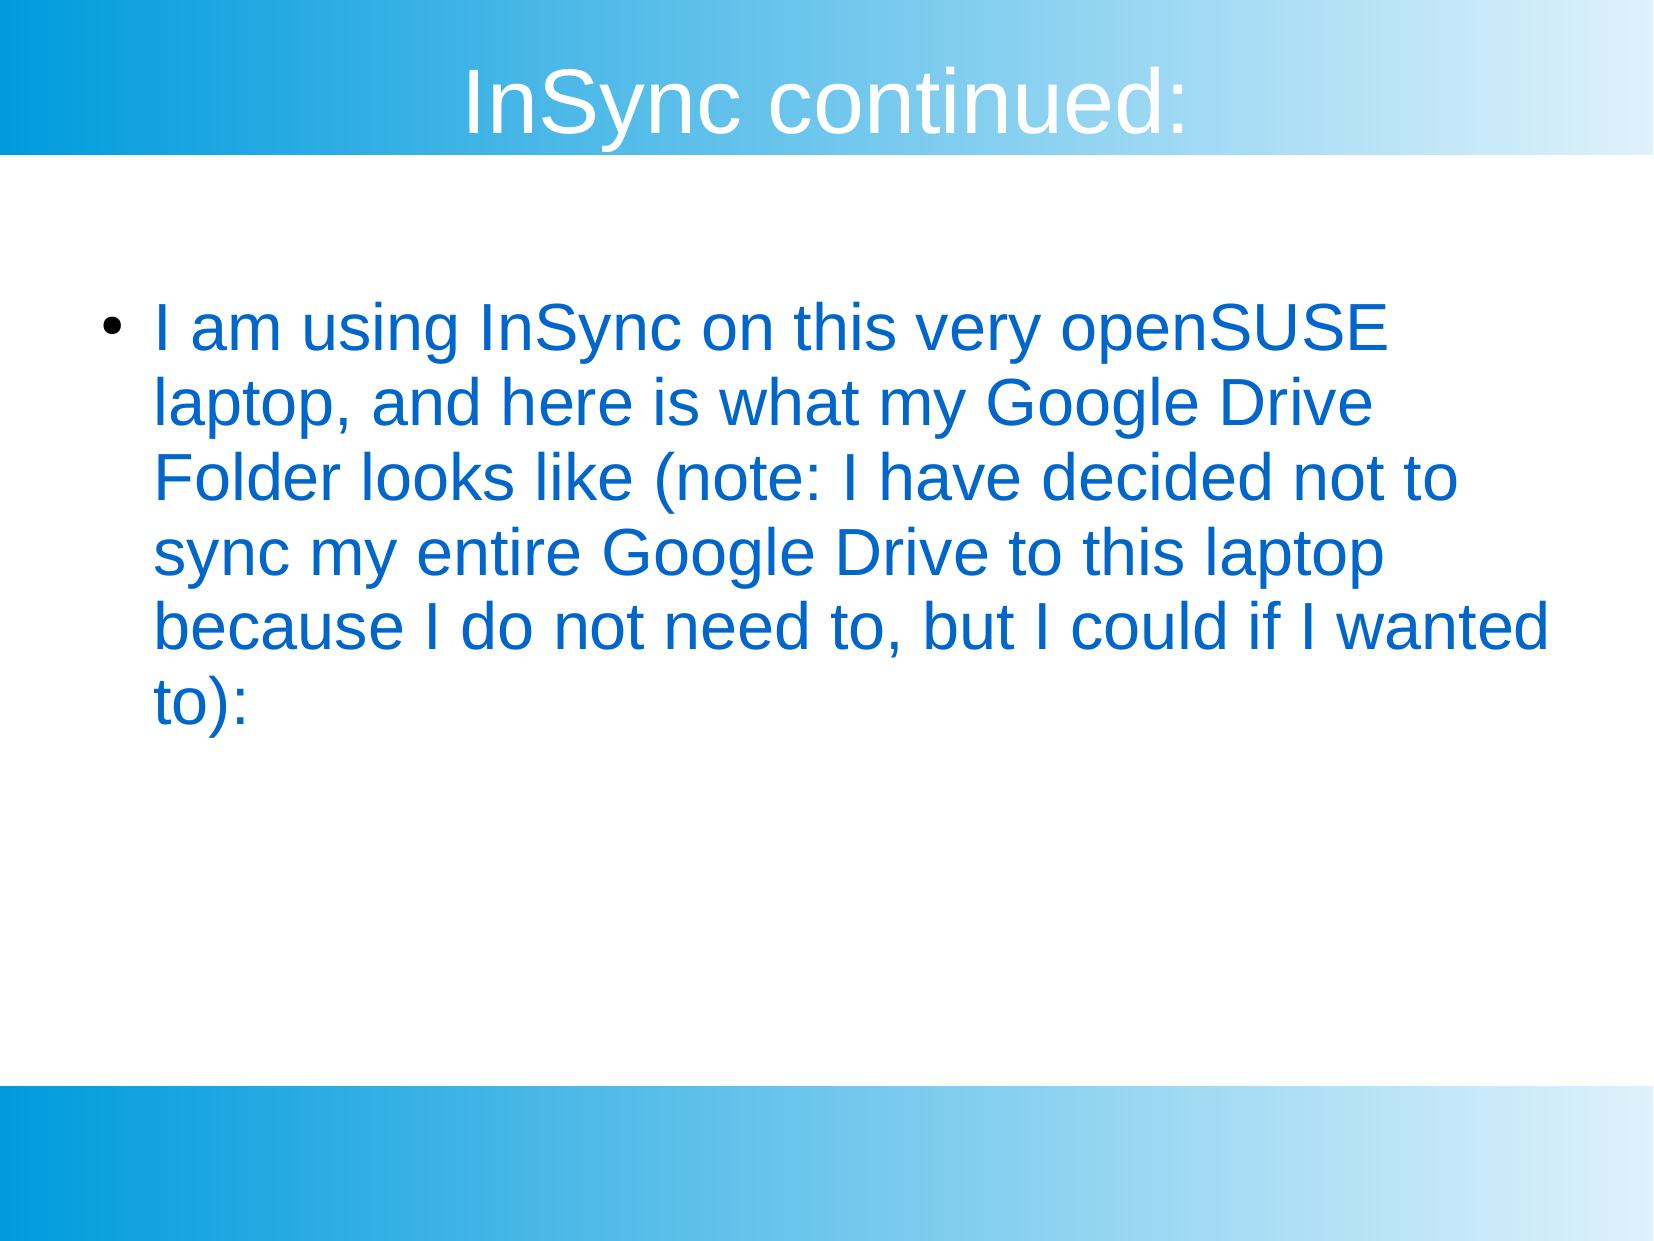

# InSync continued:
I am using InSync on this very openSUSE laptop, and here is what my Google Drive Folder looks like (note: I have decided not to sync my entire Google Drive to this laptop because I do not need to, but I could if I wanted to):